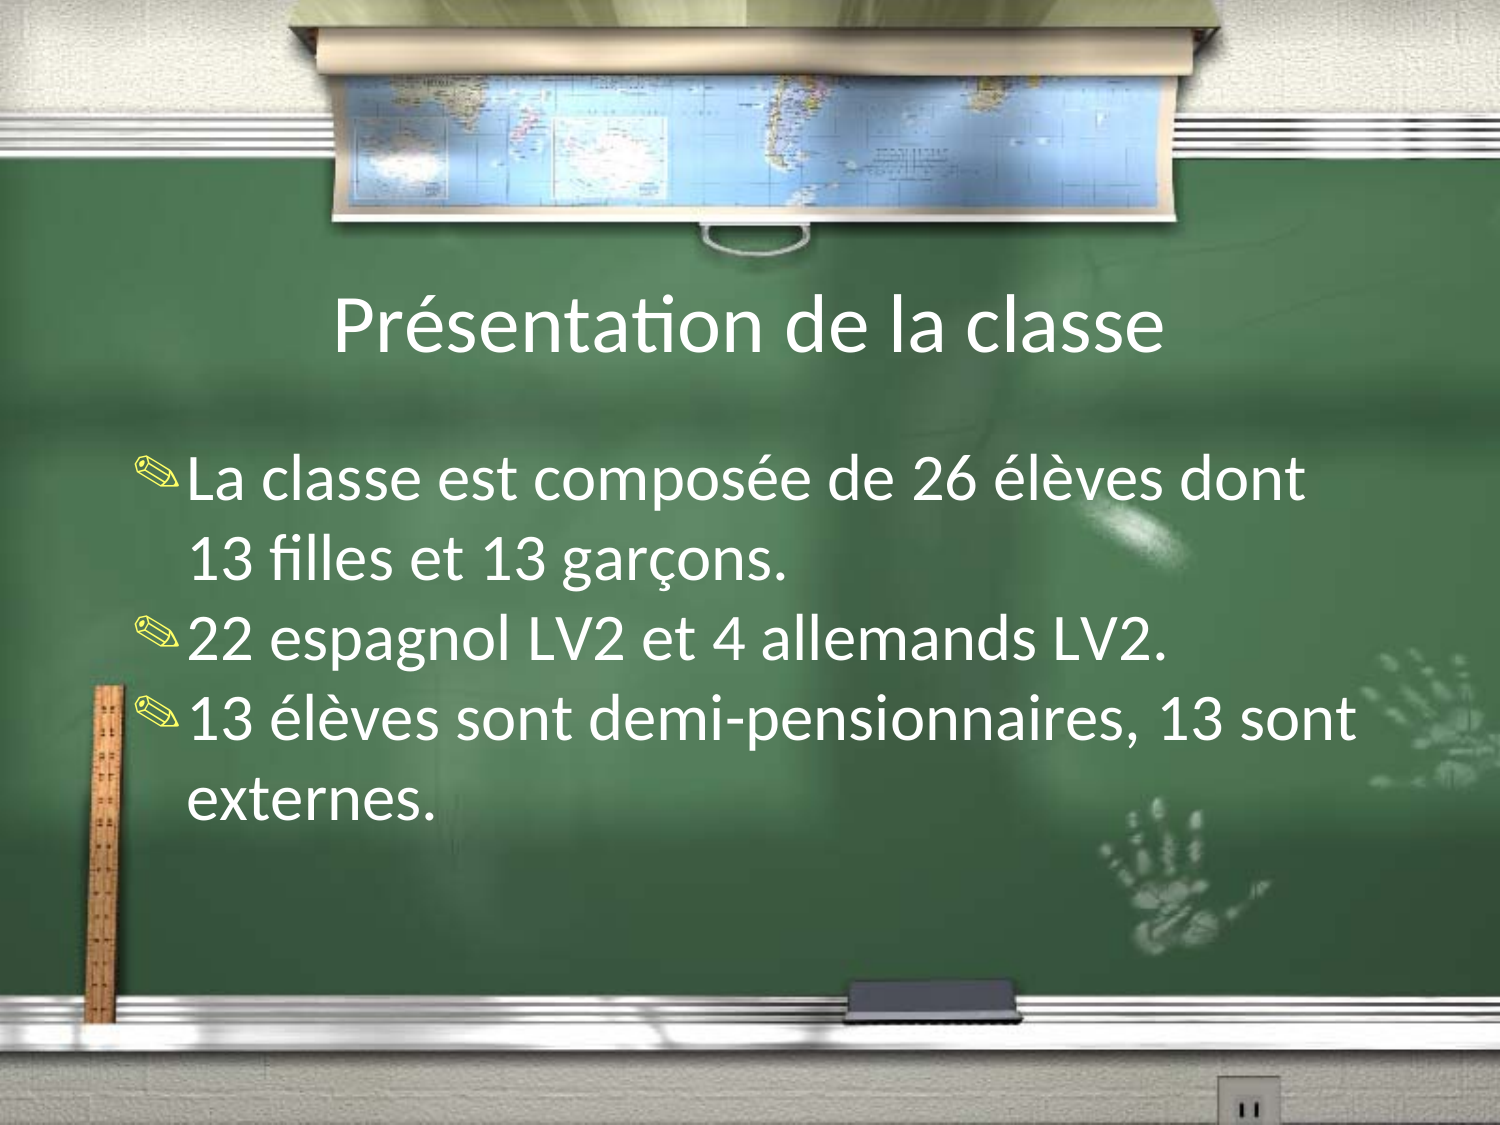

Présentation de la classe
La classe est composée de 26 élèves dont 13 filles et 13 garçons.
22 espagnol LV2 et 4 allemands LV2.
13 élèves sont demi-pensionnaires, 13 sont externes.